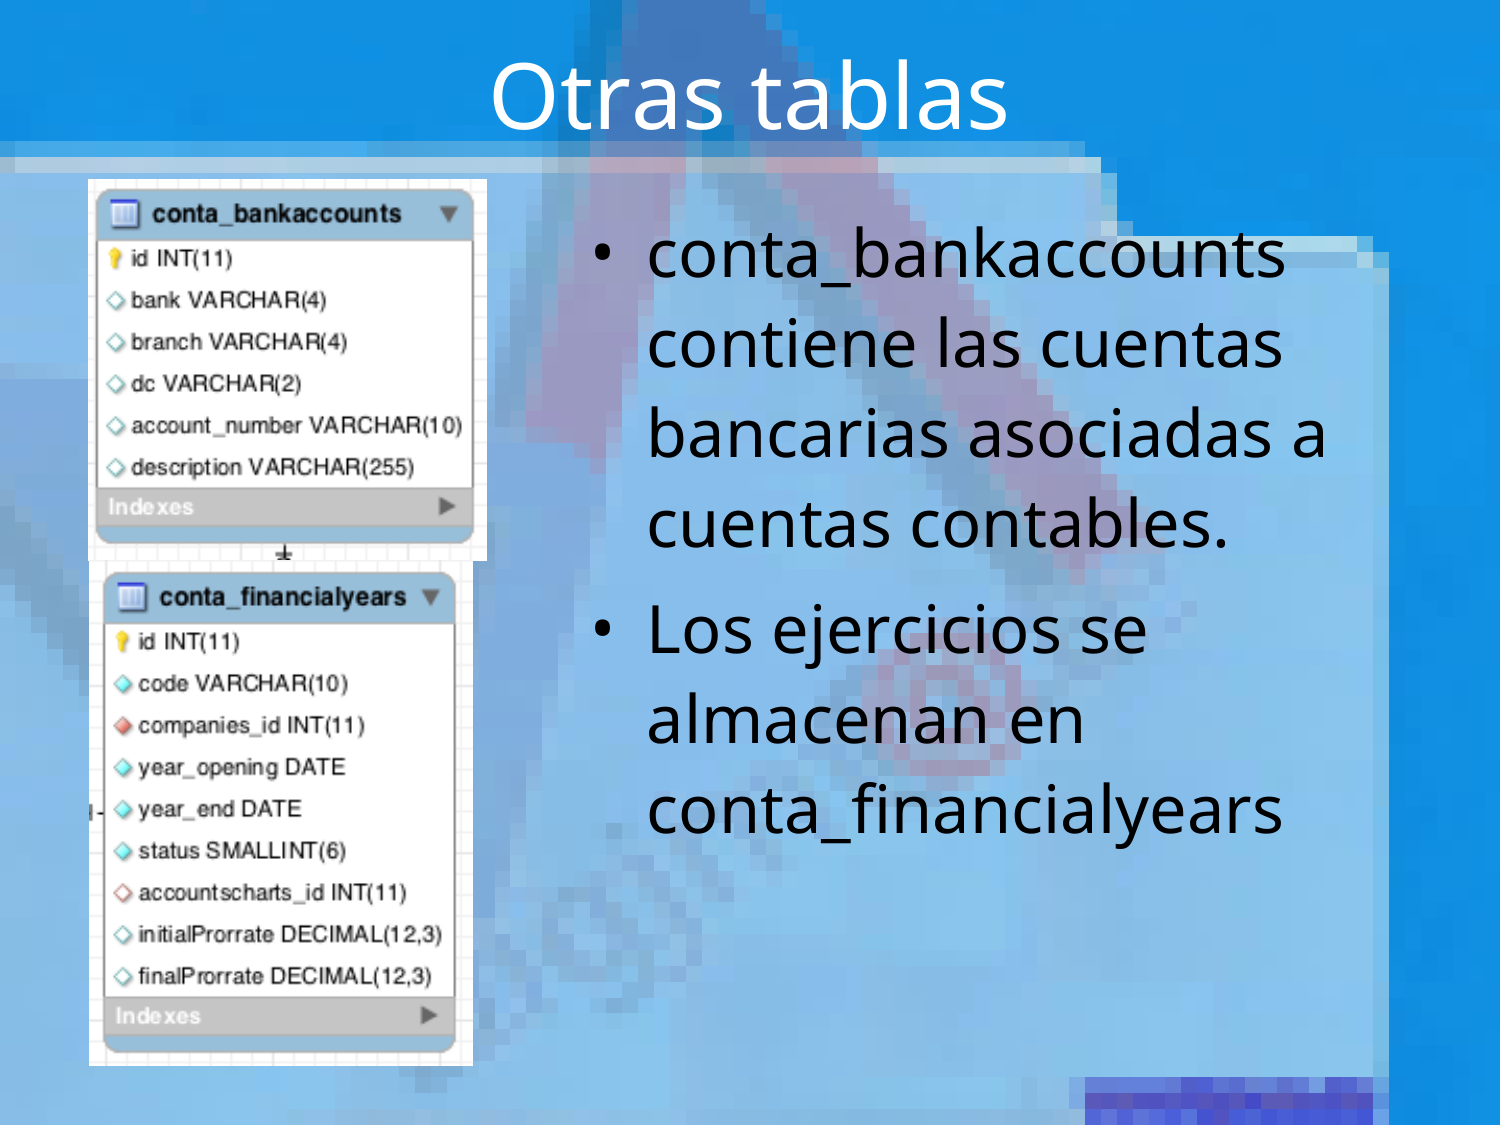

# Otras tablas
conta_bankaccounts contiene las cuentas bancarias asociadas a cuentas contables.
Los ejercicios se almacenan en conta_financialyears